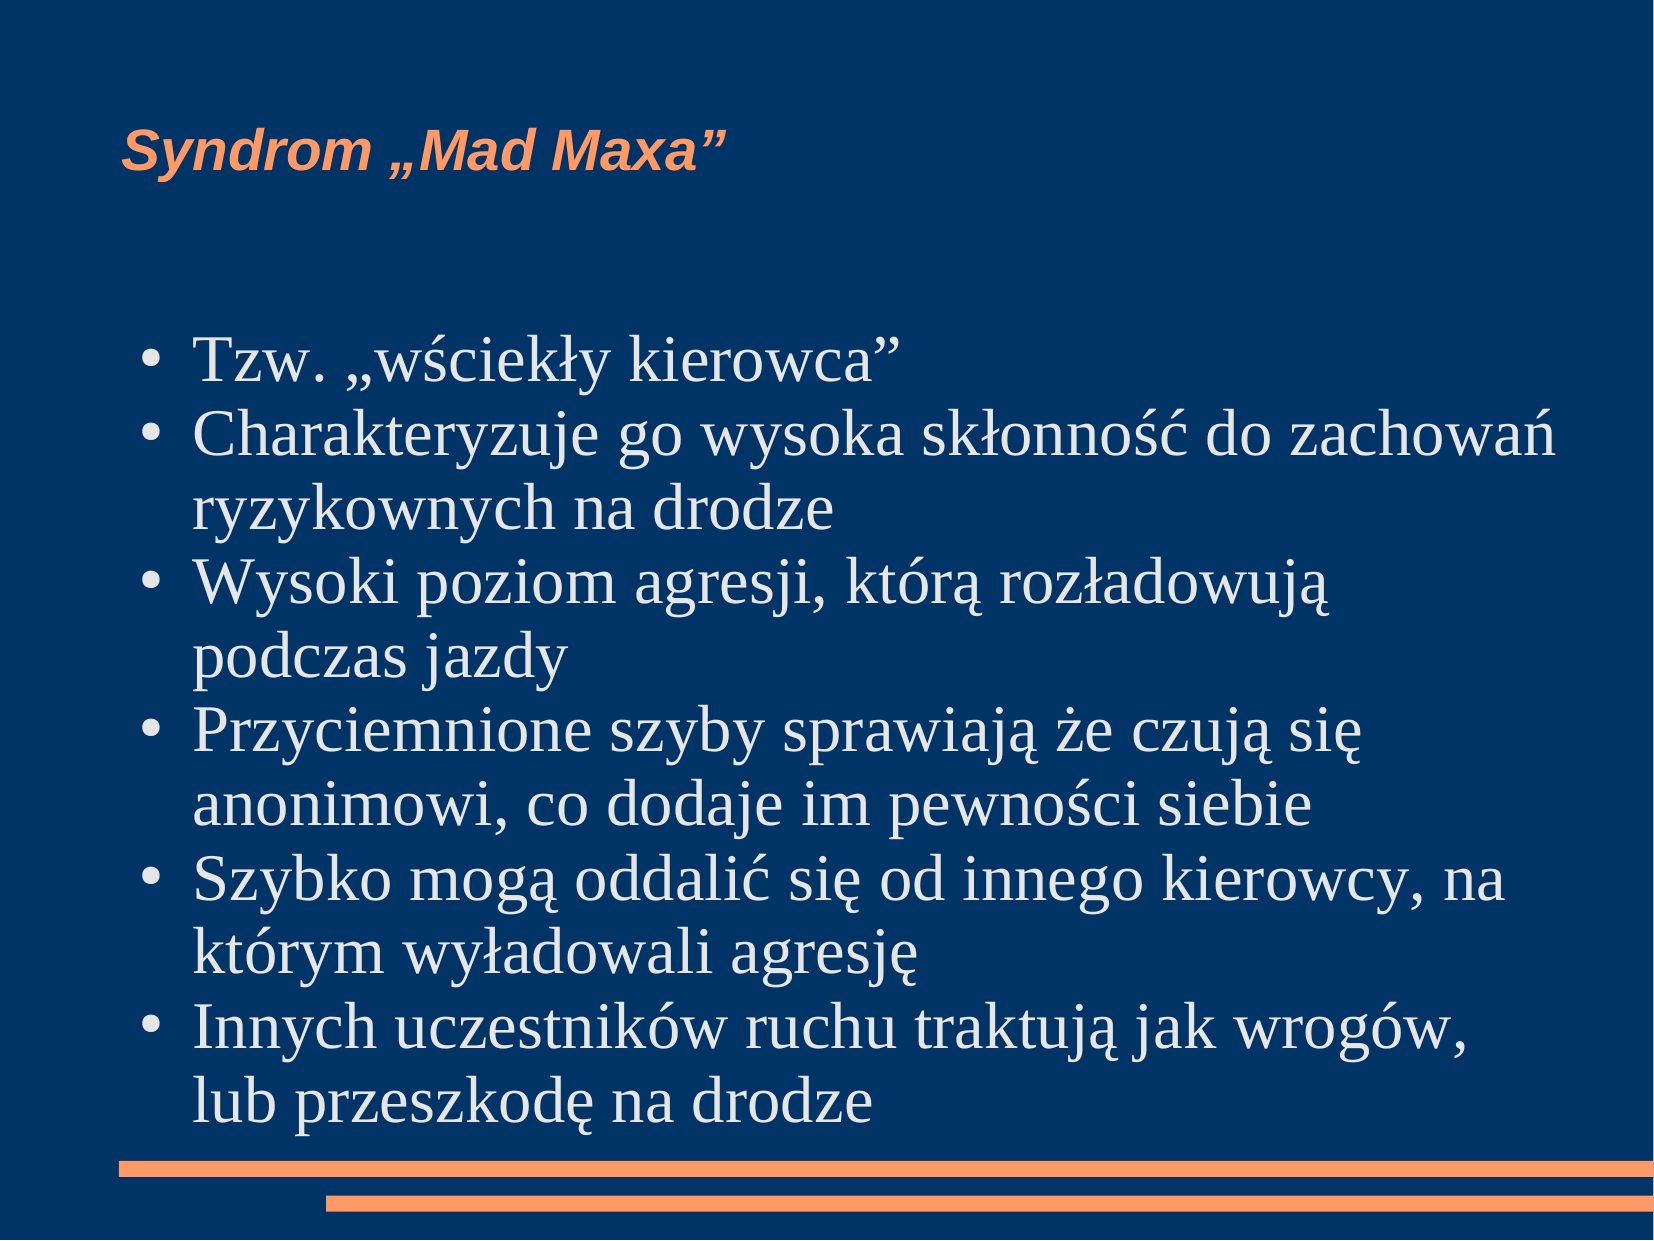

# Syndrom „Mad Maxa”
Tzw. „wściekły kierowca”
Charakteryzuje go wysoka skłonność do zachowań ryzykownych na drodze
Wysoki poziom agresji, którą rozładowują podczas jazdy
Przyciemnione szyby sprawiają że czują się anonimowi, co dodaje im pewności siebie
Szybko mogą oddalić się od innego kierowcy, na którym wyładowali agresję
Innych uczestników ruchu traktują jak wrogów, lub przeszkodę na drodze